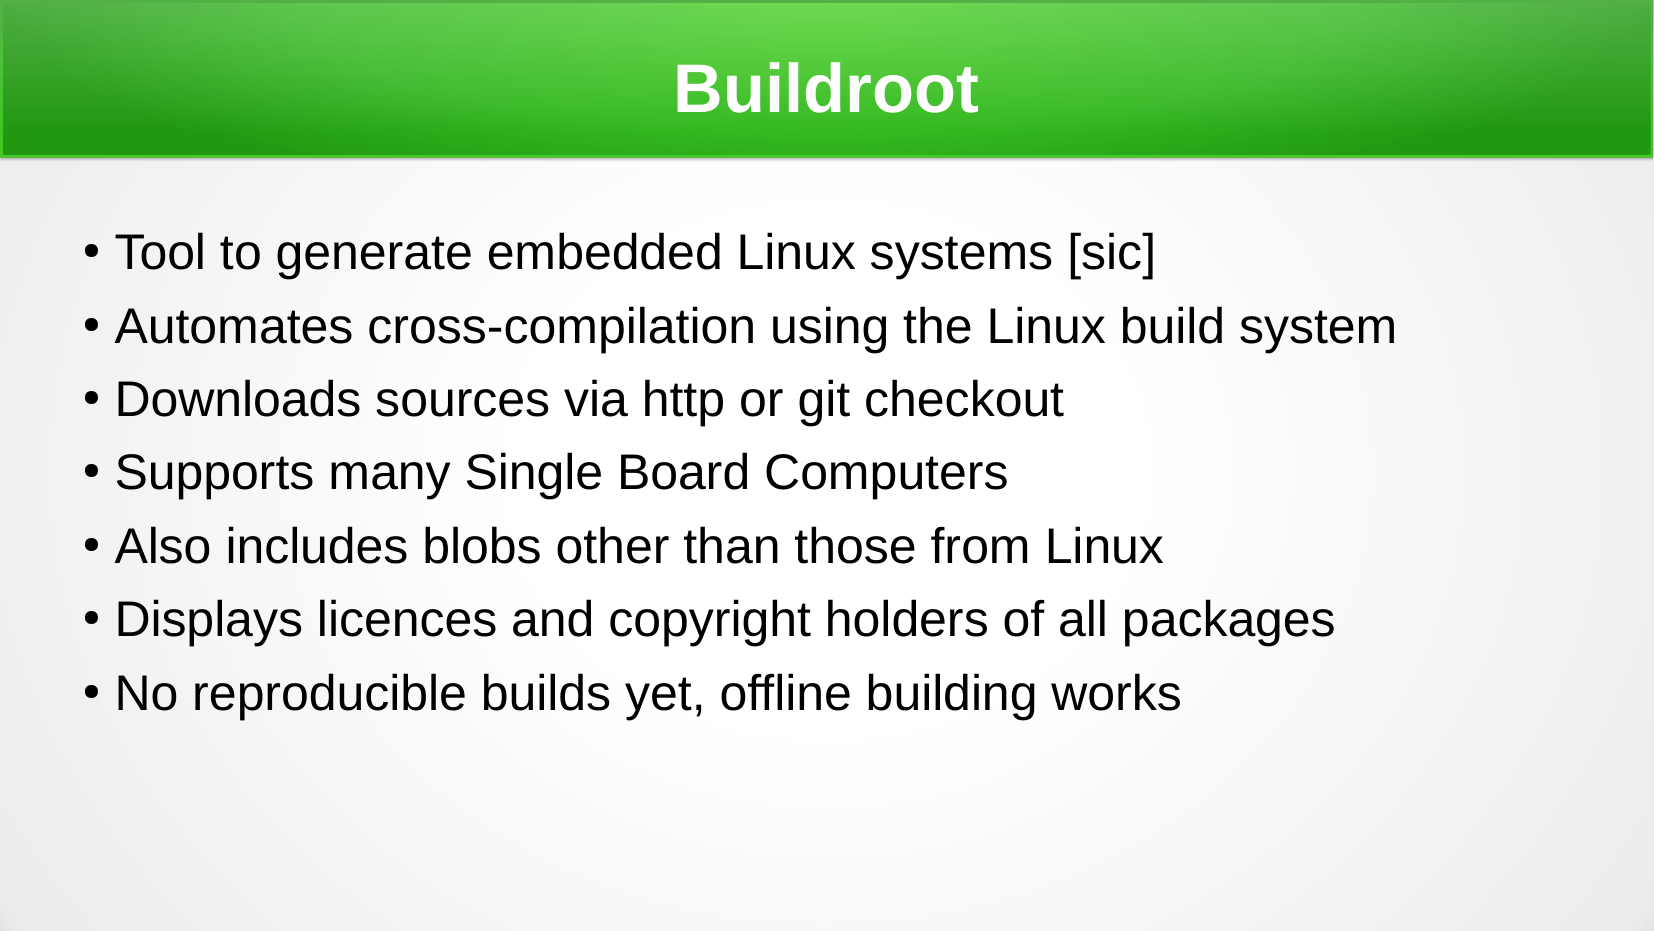

# Buildroot
 Tool to generate embedded Linux systems [sic]
 Automates cross-compilation using the Linux build system
 Downloads sources via http or git checkout
 Supports many Single Board Computers
 Also includes blobs other than those from Linux
 Displays licences and copyright holders of all packages
 No reproducible builds yet, offline building works